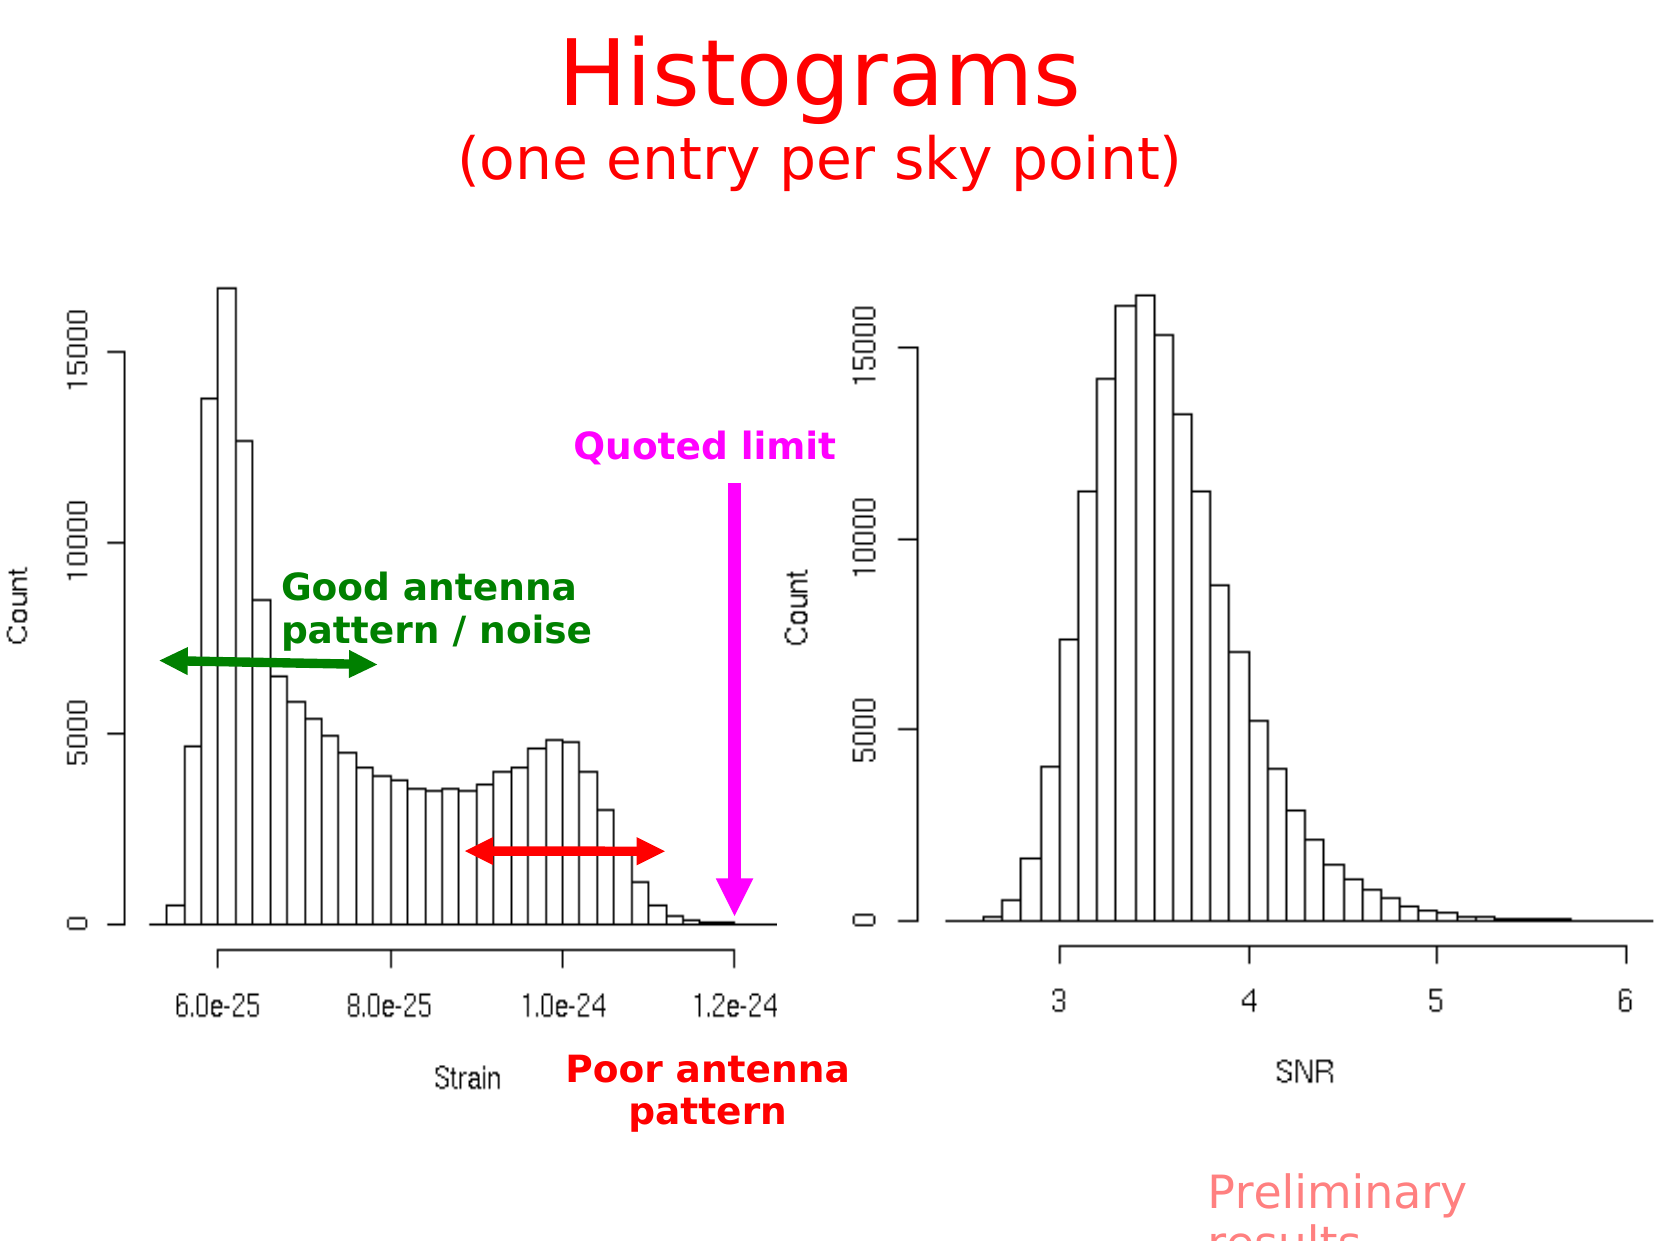

# Histograms (one entry per sky point)
Quoted limit
Good antenna pattern / noise
Poor antenna pattern
Preliminary results